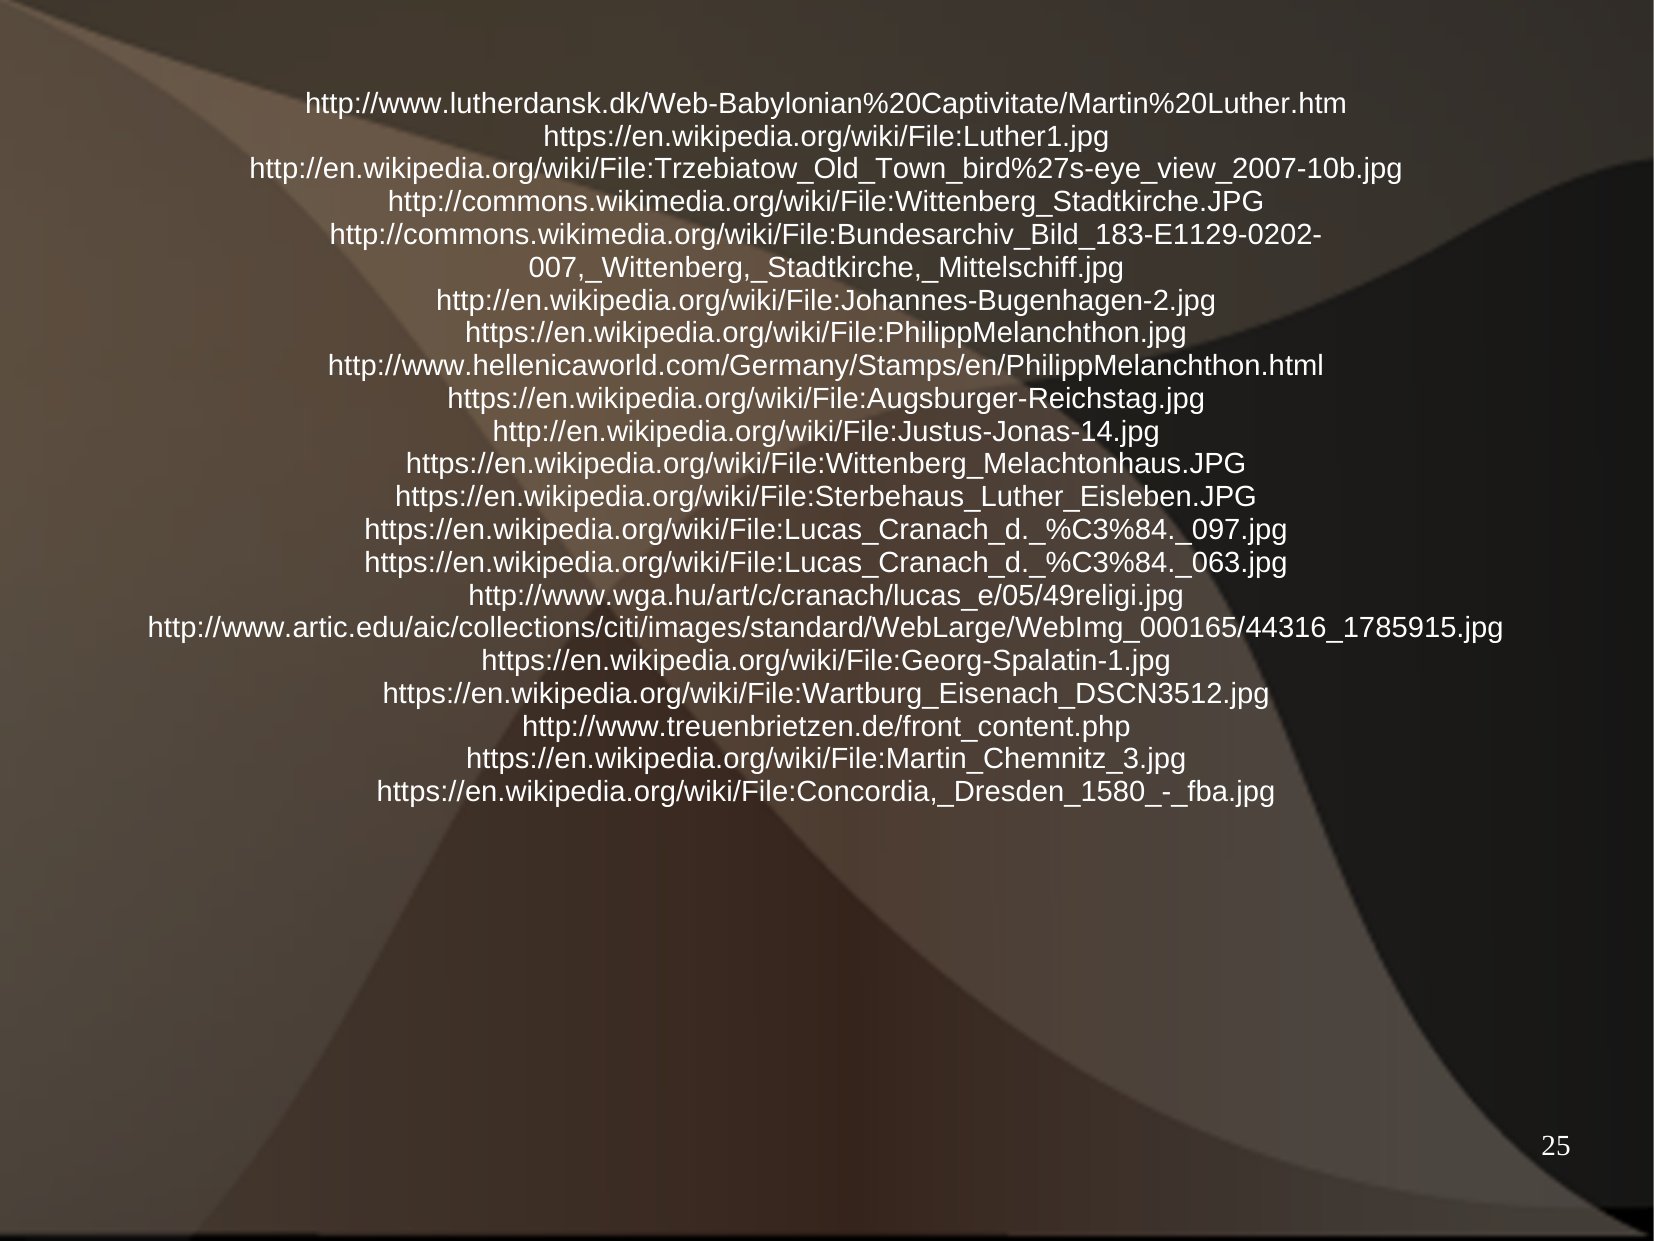

# http://www.lutherdansk.dk/Web-Babylonian%20Captivitate/Martin%20Luther.htm
https://en.wikipedia.org/wiki/File:Luther1.jpg
http://en.wikipedia.org/wiki/File:Trzebiatow_Old_Town_bird%27s-eye_view_2007-10b.jpg
http://commons.wikimedia.org/wiki/File:Wittenberg_Stadtkirche.JPG
http://commons.wikimedia.org/wiki/File:Bundesarchiv_Bild_183-E1129-0202-007,_Wittenberg,_Stadtkirche,_Mittelschiff.jpg
http://en.wikipedia.org/wiki/File:Johannes-Bugenhagen-2.jpg
https://en.wikipedia.org/wiki/File:PhilippMelanchthon.jpg
http://www.hellenicaworld.com/Germany/Stamps/en/PhilippMelanchthon.html
https://en.wikipedia.org/wiki/File:Augsburger-Reichstag.jpg
http://en.wikipedia.org/wiki/File:Justus-Jonas-14.jpg
https://en.wikipedia.org/wiki/File:Wittenberg_Melachtonhaus.JPG
https://en.wikipedia.org/wiki/File:Sterbehaus_Luther_Eisleben.JPG
https://en.wikipedia.org/wiki/File:Lucas_Cranach_d._%C3%84._097.jpg
https://en.wikipedia.org/wiki/File:Lucas_Cranach_d._%C3%84._063.jpg
http://www.wga.hu/art/c/cranach/lucas_e/05/49religi.jpg
http://www.artic.edu/aic/collections/citi/images/standard/WebLarge/WebImg_000165/44316_1785915.jpg
https://en.wikipedia.org/wiki/File:Georg-Spalatin-1.jpg
https://en.wikipedia.org/wiki/File:Wartburg_Eisenach_DSCN3512.jpg
http://www.treuenbrietzen.de/front_content.php
https://en.wikipedia.org/wiki/File:Martin_Chemnitz_3.jpg
https://en.wikipedia.org/wiki/File:Concordia,_Dresden_1580_-_fba.jpg
25